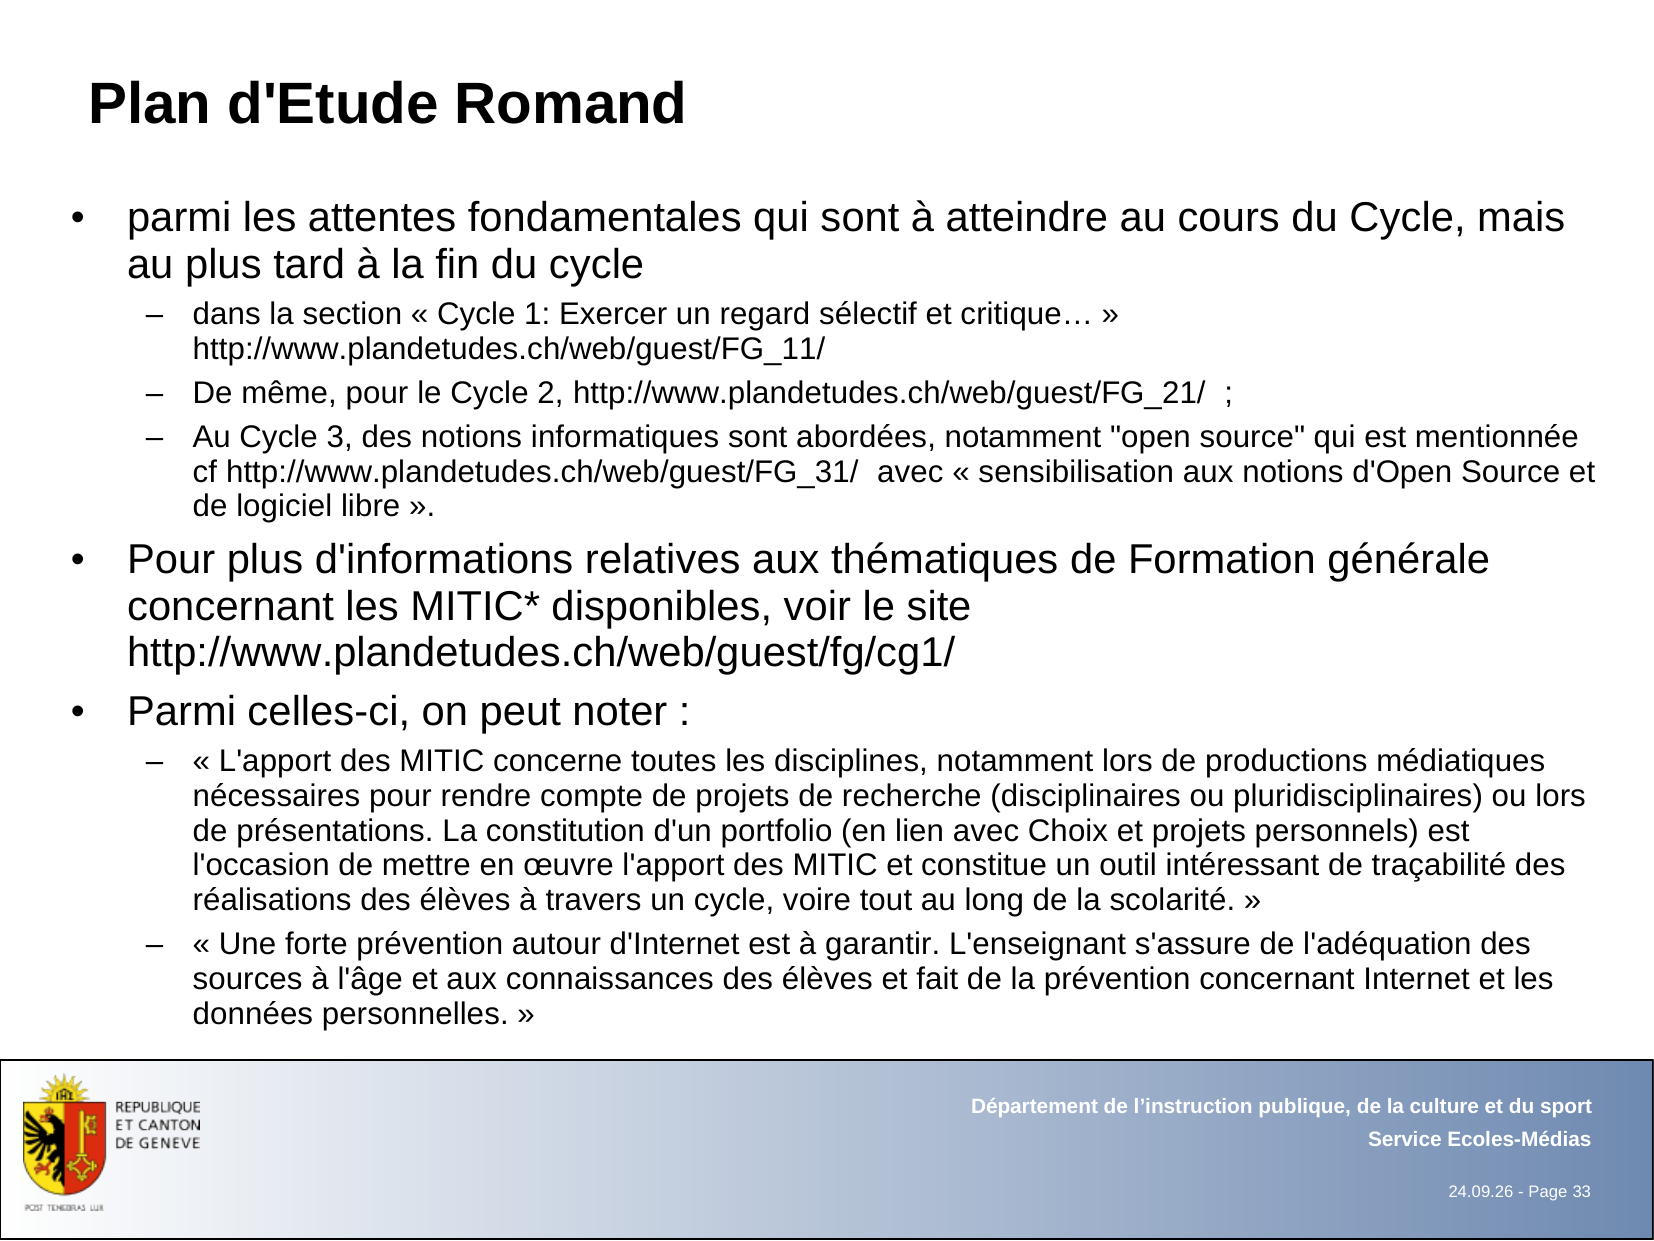

# Plan d'Etude Romand
parmi les attentes fondamentales qui sont à atteindre au cours du Cycle, mais au plus tard à la fin du cycle
dans la section « Cycle 1: Exercer un regard sélectif et critique… » http://www.plandetudes.ch/web/guest/FG_11/
De même, pour le Cycle 2, http://www.plandetudes.ch/web/guest/FG_21/  ;
Au Cycle 3, des notions informatiques sont abordées, notamment "open source" qui est mentionnée cf http://www.plandetudes.ch/web/guest/FG_31/ avec « sensibilisation aux notions d'Open Source et de logiciel libre ».
Pour plus d'informations relatives aux thématiques de Formation générale concernant les MITIC* disponibles, voir le site http://www.plandetudes.ch/web/guest/fg/cg1/
Parmi celles-ci, on peut noter :
« L'apport des MITIC concerne toutes les disciplines, notamment lors de productions médiatiques nécessaires pour rendre compte de projets de recherche (disciplinaires ou pluridisciplinaires) ou lors de présentations. La constitution d'un portfolio (en lien avec Choix et projets personnels) est l'occasion de mettre en œuvre l'apport des MITIC et constitue un outil intéressant de traçabilité des réalisations des élèves à travers un cycle, voire tout au long de la scolarité. »
« Une forte prévention autour d'Internet est à garantir. L'enseignant s'assure de l'adéquation des sources à l'âge et aux connaissances des élèves et fait de la prévention concernant Internet et les données personnelles. »